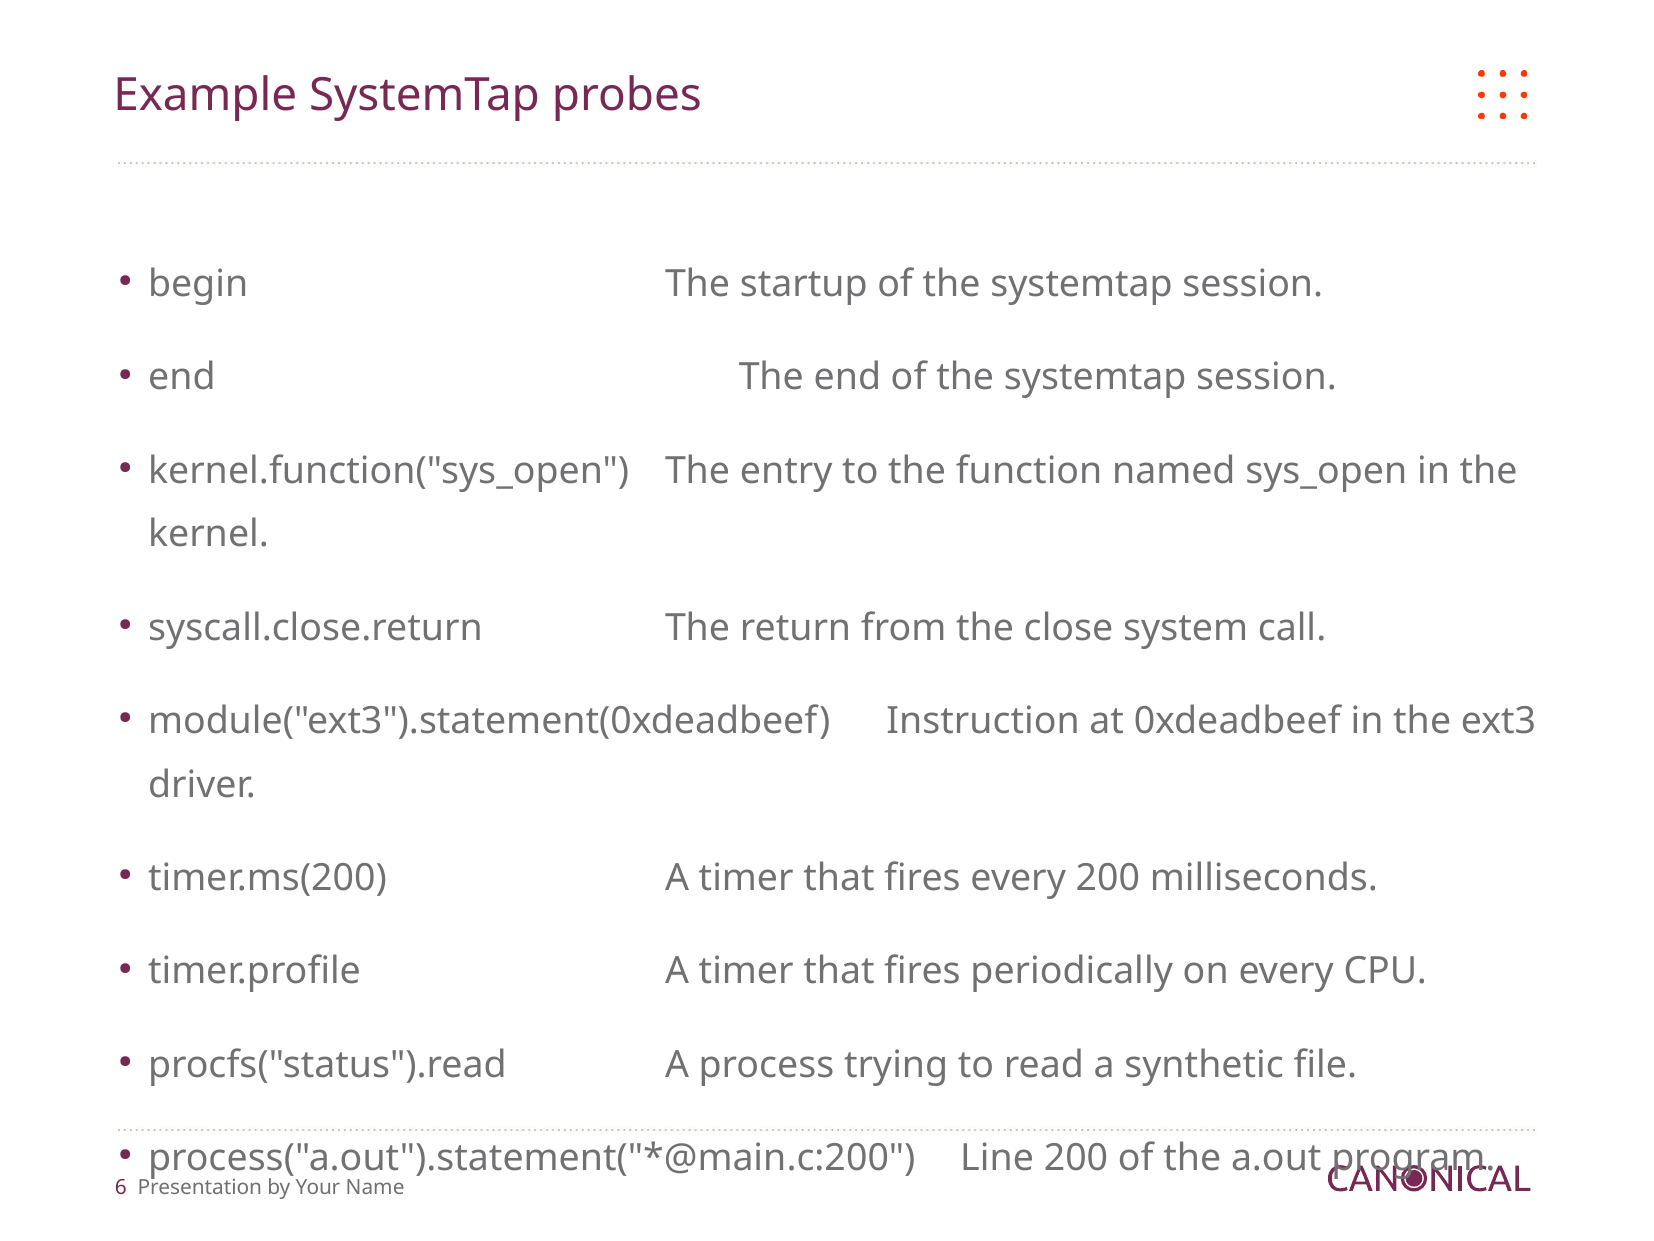

# Example SystemTap probes
begin 						The startup of the systemtap session.
end 							The end of the systemtap session.
kernel.function("sys_open") 	The entry to the function named sys_open in the kernel.
syscall.close.return 			The return from the close system call.
module("ext3").statement(0xdeadbeef) 	Instruction at 0xdeadbeef in the ext3 driver.
timer.ms(200) 				A timer that fires every 200 milliseconds.
timer.profile 				A timer that fires periodically on every CPU.
procfs("status").read 			A process trying to read a synthetic file.
process("a.out").statement("*@main.c:200") 	Line 200 of the a.out program.